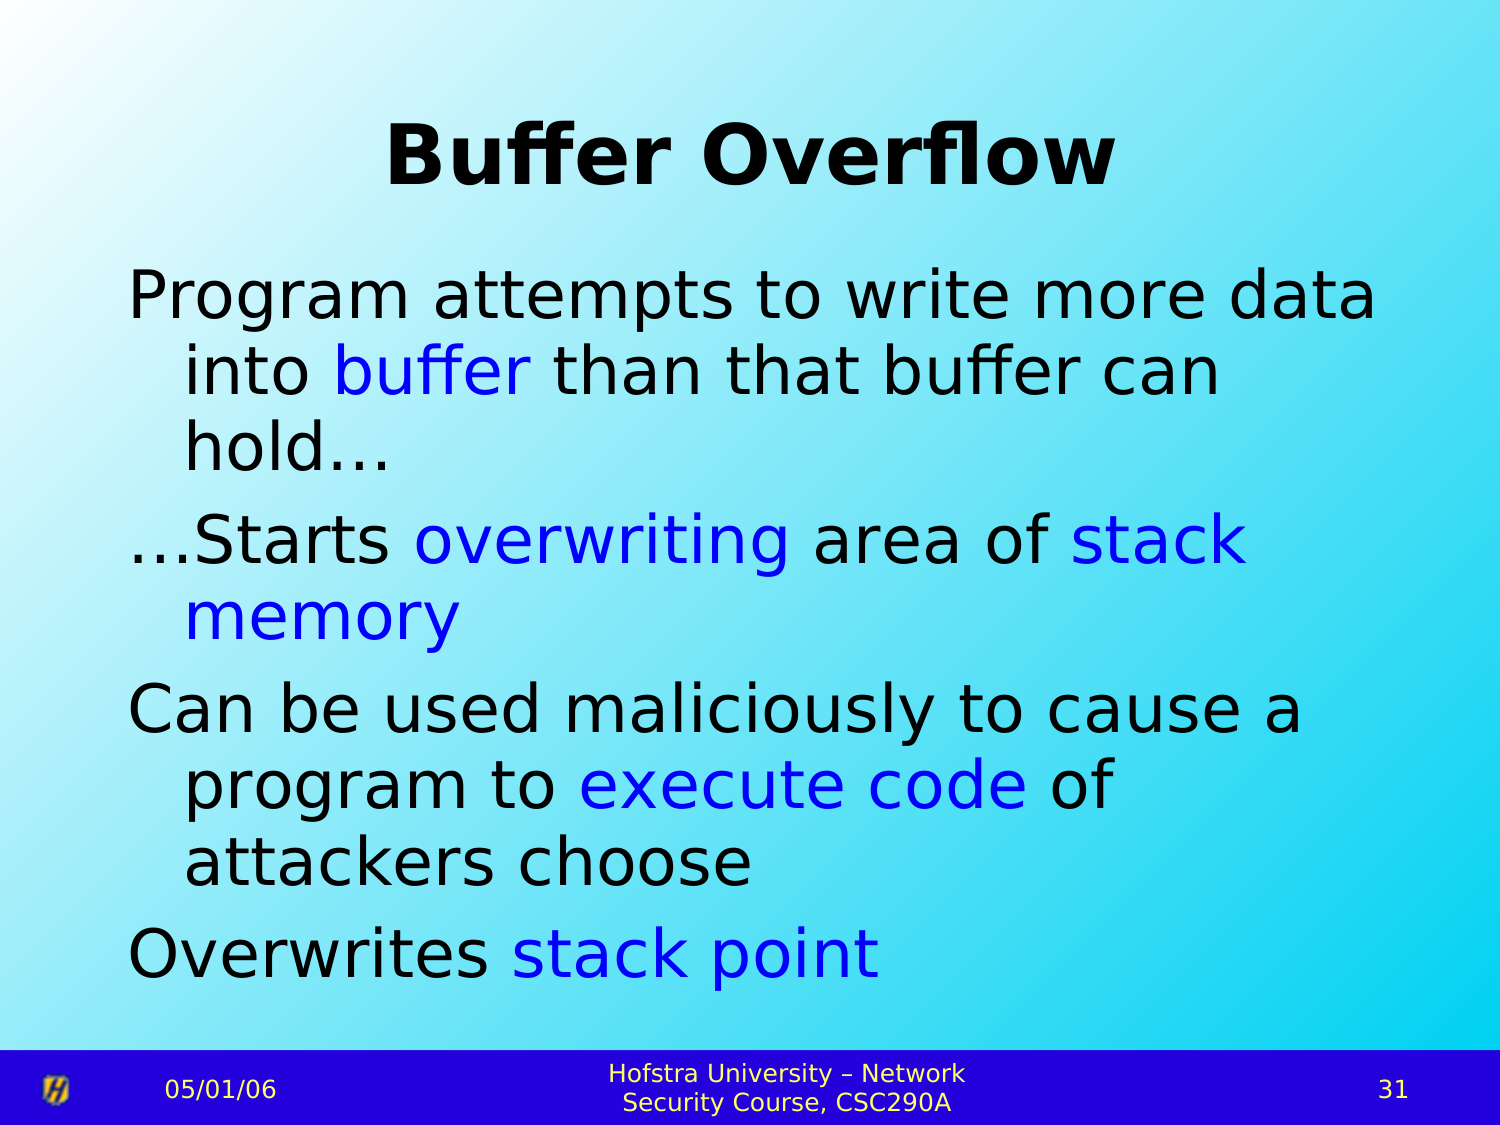

# Buffer Overflow
Program attempts to write more data into buffer than that buffer can hold…
…Starts overwriting area of stack memory
Can be used maliciously to cause a program to execute code of attackers choose
Overwrites stack point
31